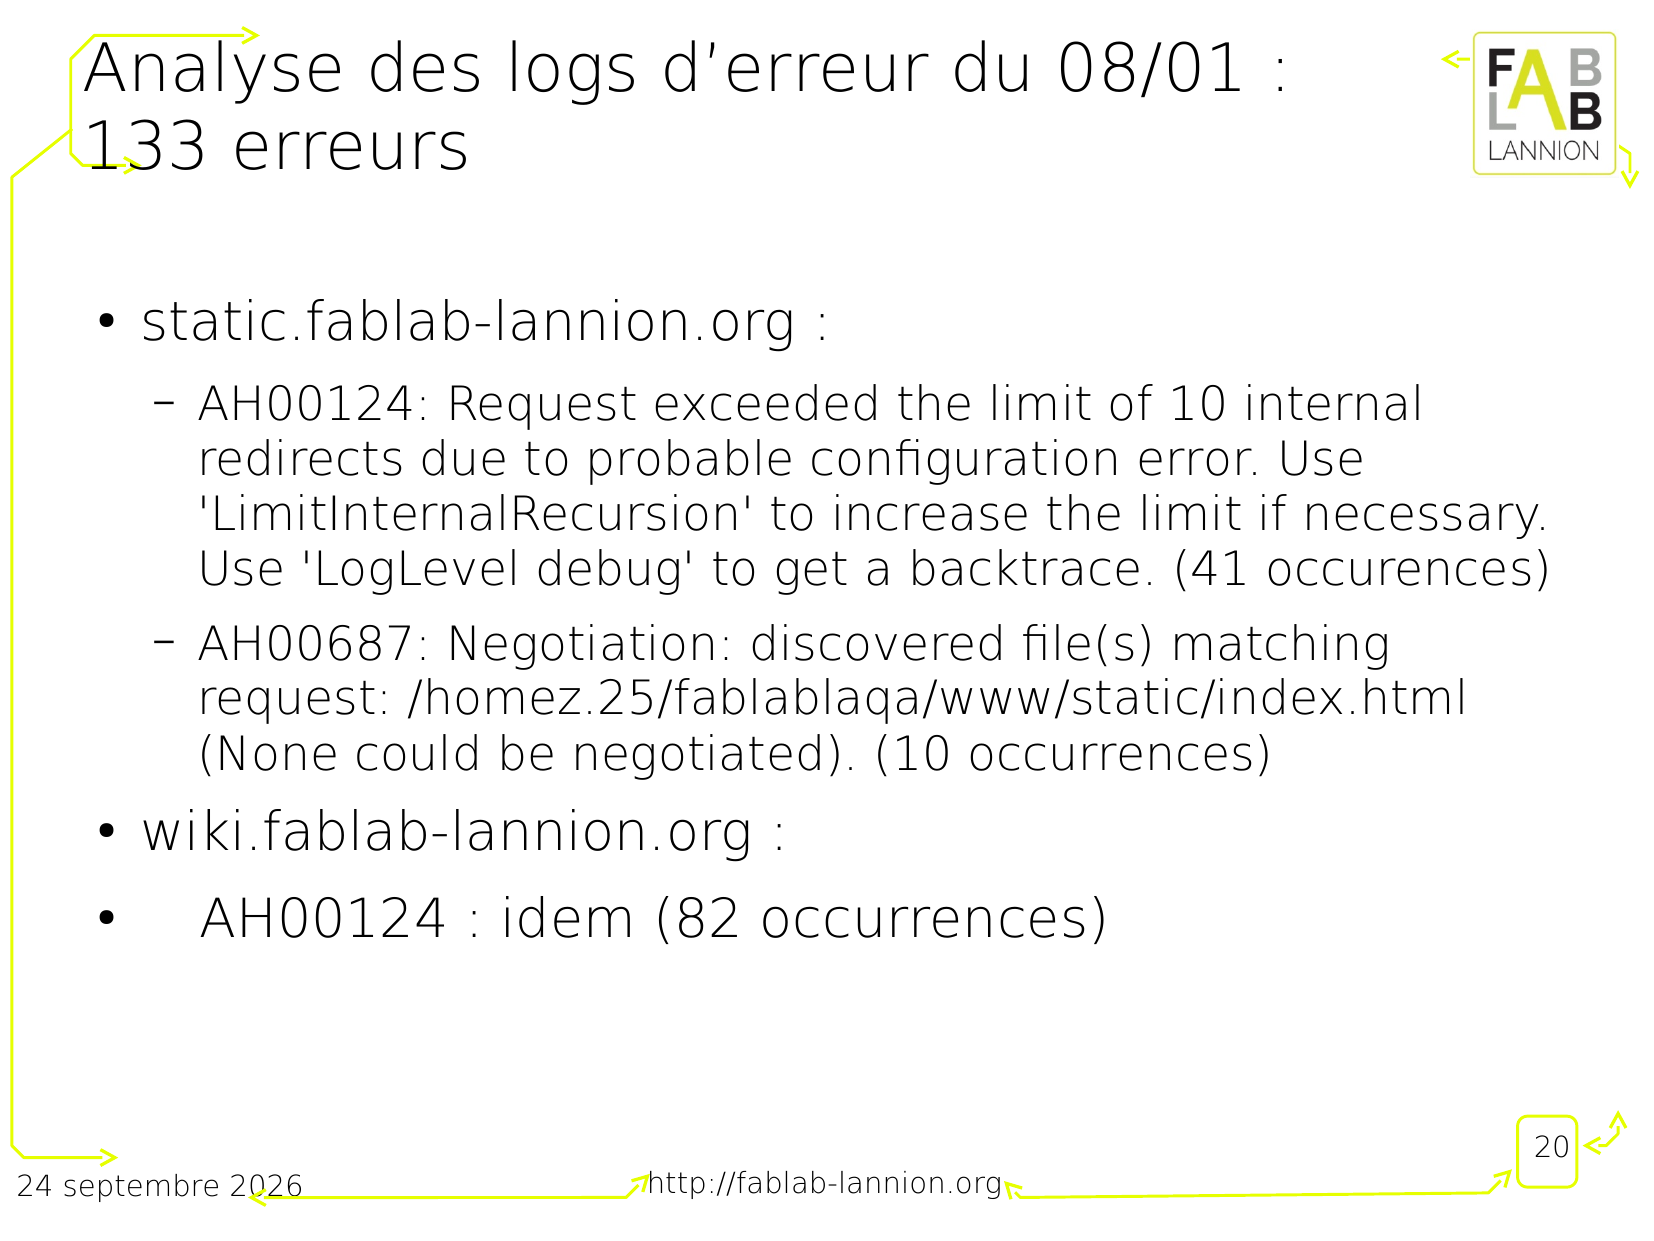

# Analyse des logs d’erreur du 08/01 : 133 erreurs
static.fablab-lannion.org :
AH00124: Request exceeded the limit of 10 internal redirects due to probable configuration error. Use 'LimitInternalRecursion' to increase the limit if necessary. Use 'LogLevel debug' to get a backtrace. (41 occurences)
AH00687: Negotiation: discovered file(s) matching request: /homez.25/fablablaqa/www/static/index.html (None could be negotiated). (10 occurrences)
wiki.fablab-lannion.org :
 	AH00124 : idem (82 occurrences)
20